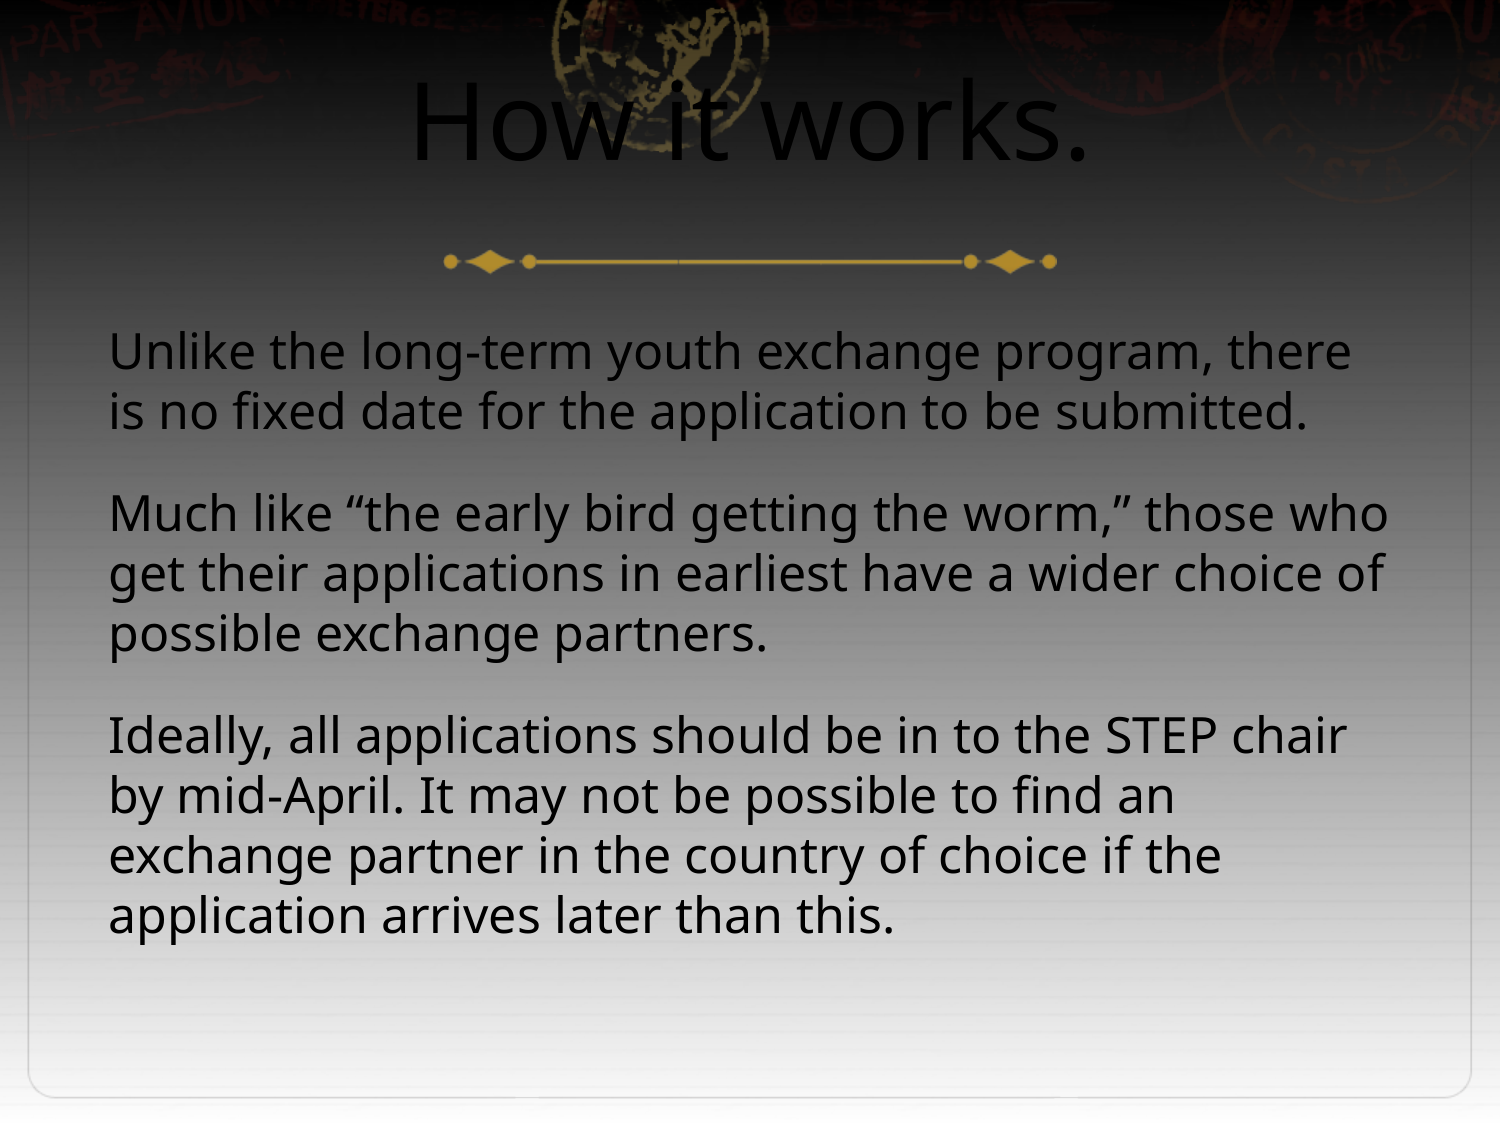

# How it works.
Unlike the long-term youth exchange program, there is no fixed date for the application to be submitted.
Much like “the early bird getting the worm,” those who get their applications in earliest have a wider choice of possible exchange partners.
Ideally, all applications should be in to the STEP chair by mid-April. It may not be possible to find an exchange partner in the country of choice if the application arrives later than this.